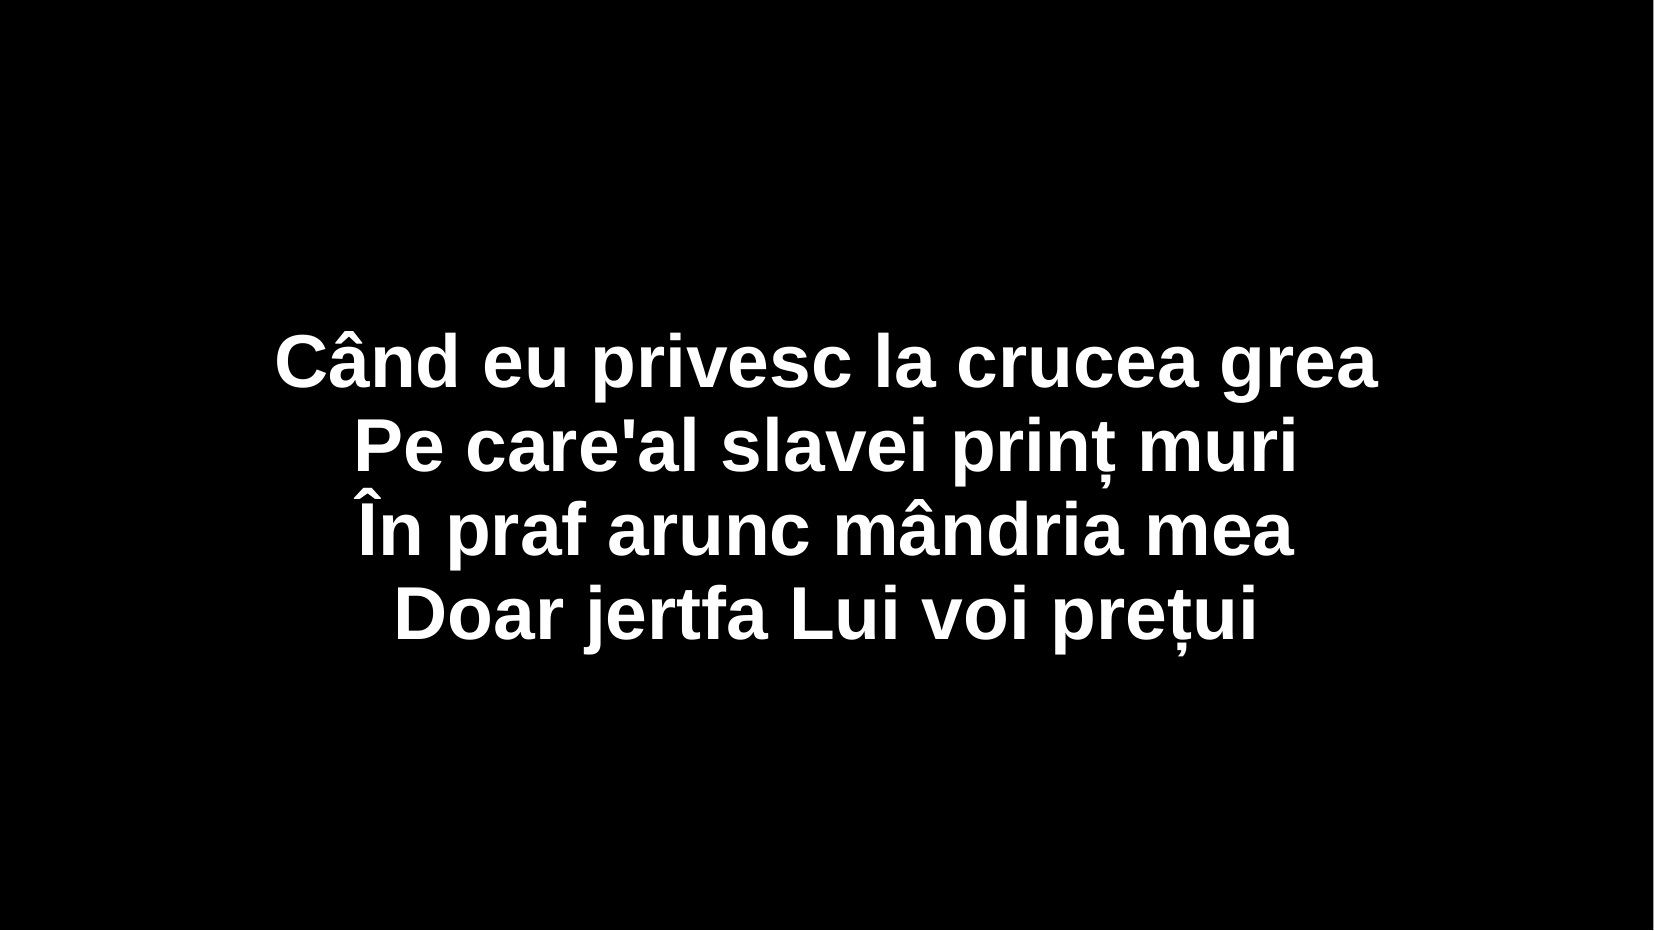

# Când eu privesc la crucea grea
Pe care'al slavei prinț muri
În praf arunc mândria mea
Doar jertfa Lui voi prețui